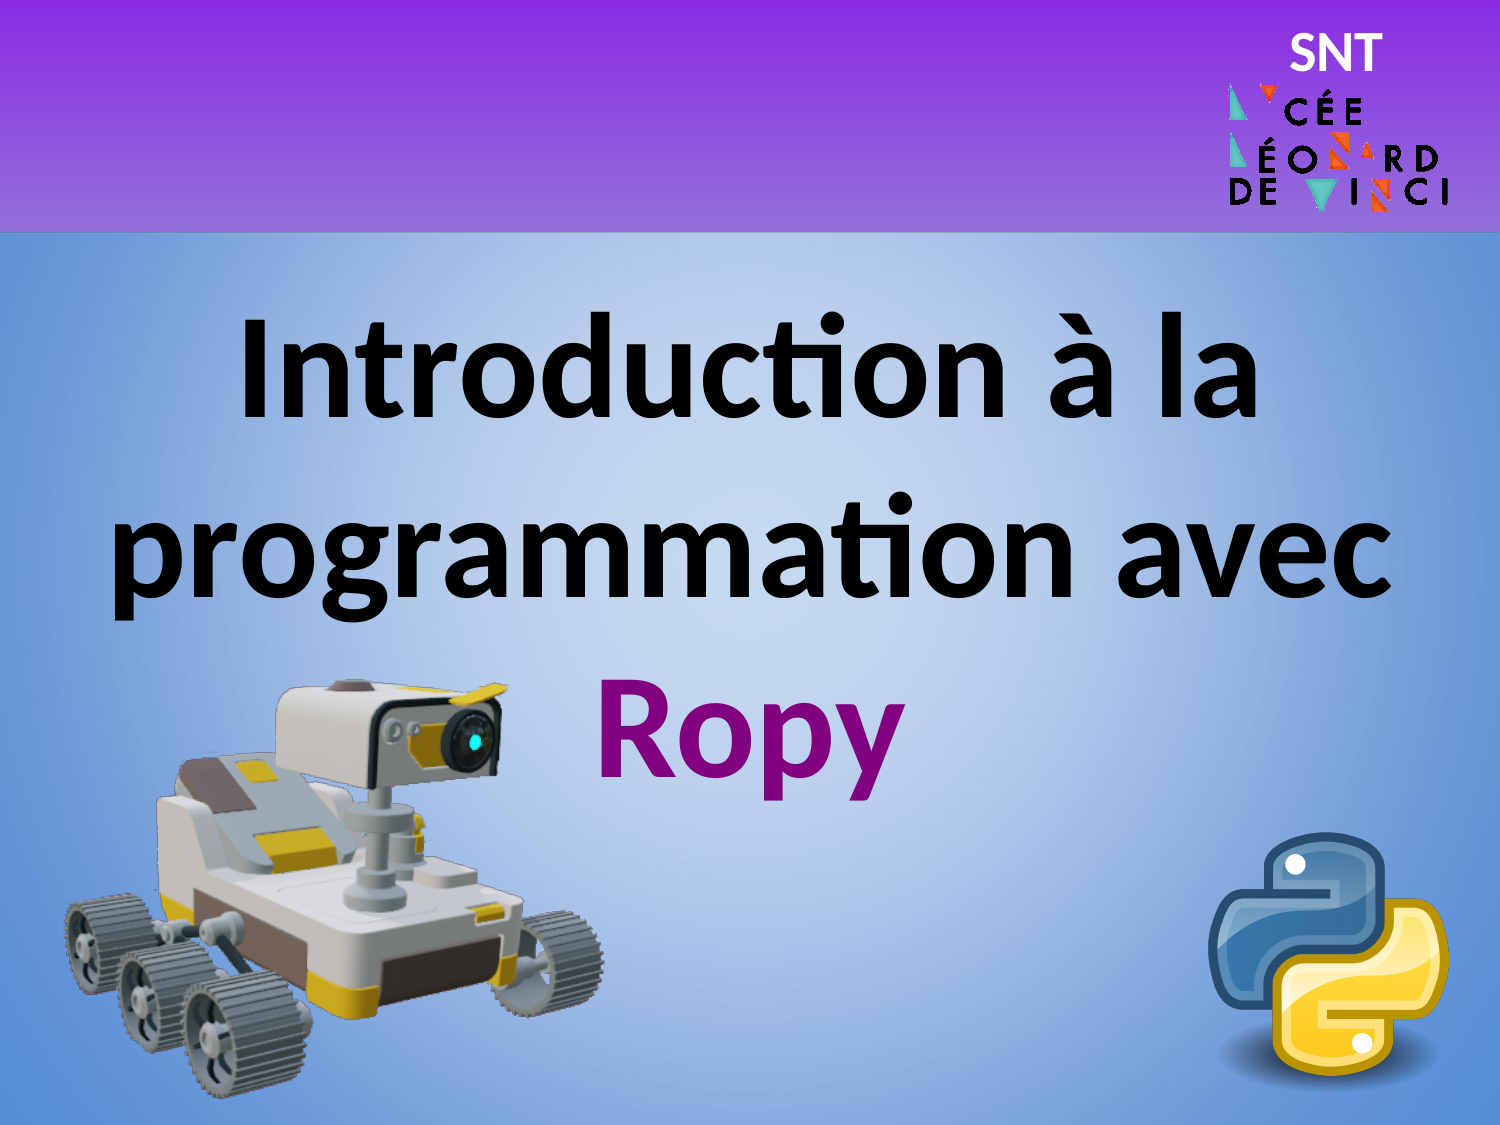

SNT
# Introduction à la programmation avec
Ropy